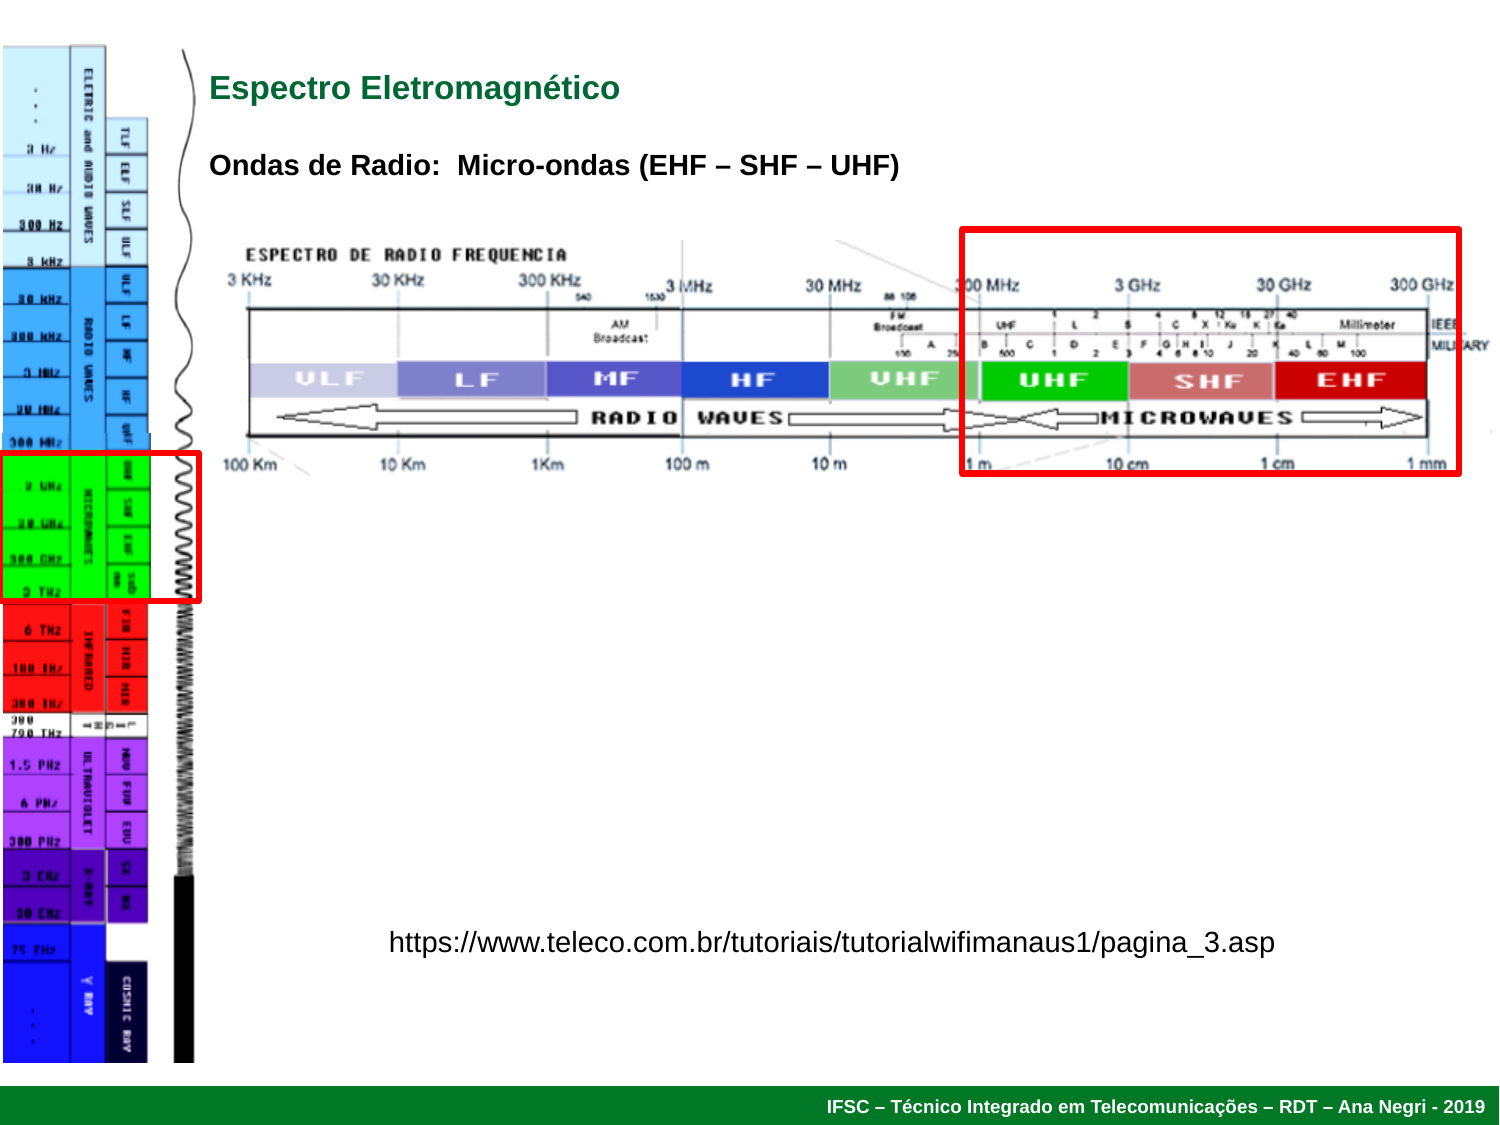

Espectro Eletromagnético
Ondas de Radio: Micro-ondas (EHF – SHF – UHF)
ção
https://www.teleco.com.br/tutoriais/tutorialwifimanaus1/pagina_3.asp
IFSC – Técnico Integrado em Telecomunicações – RDT – Ana Negri - 2019